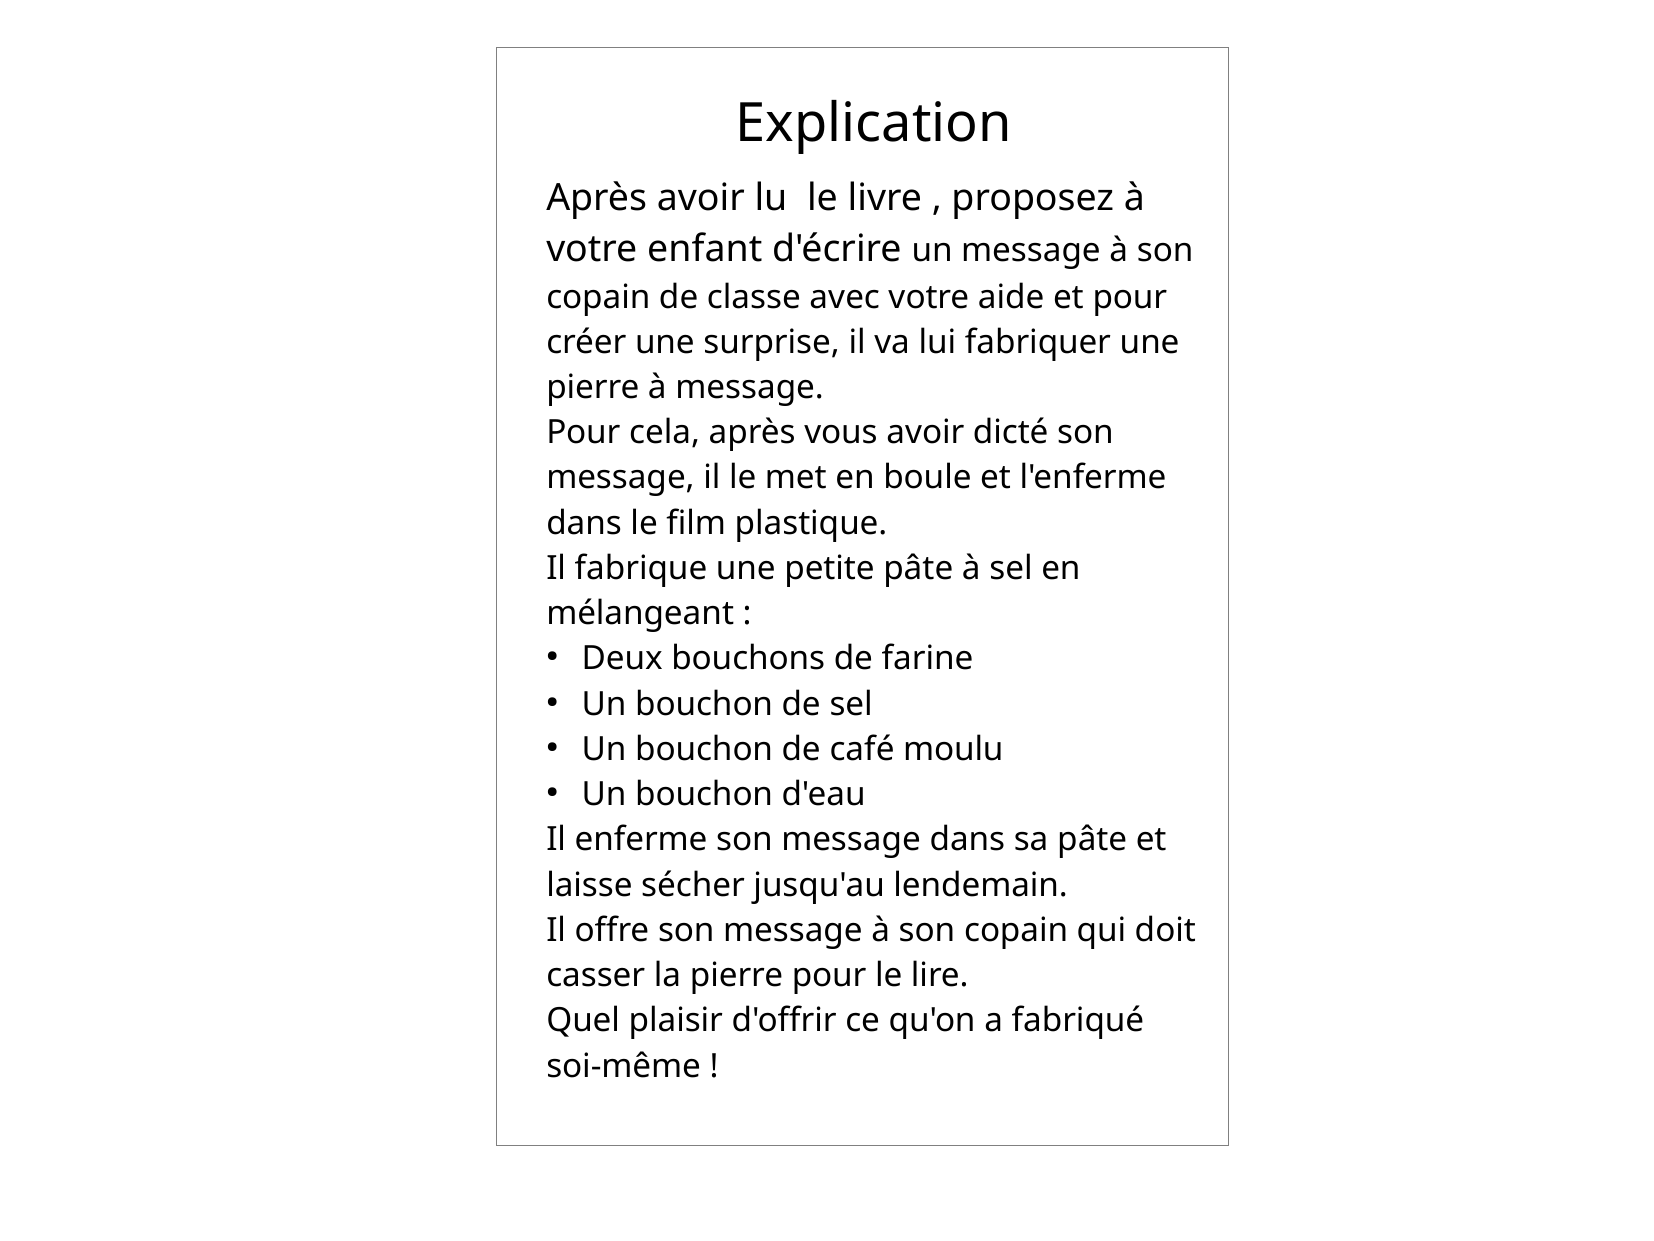

Explication
Après avoir lu le livre , proposez à votre enfant d'écrire un message à son copain de classe avec votre aide et pour créer une surprise, il va lui fabriquer une pierre à message.
Pour cela, après vous avoir dicté son message, il le met en boule et l'enferme dans le film plastique.
Il fabrique une petite pâte à sel en mélangeant :
Deux bouchons de farine
Un bouchon de sel
Un bouchon de café moulu
Un bouchon d'eau
Il enferme son message dans sa pâte et laisse sécher jusqu'au lendemain.
Il offre son message à son copain qui doit casser la pierre pour le lire.
Quel plaisir d'offrir ce qu'on a fabriqué soi-même !